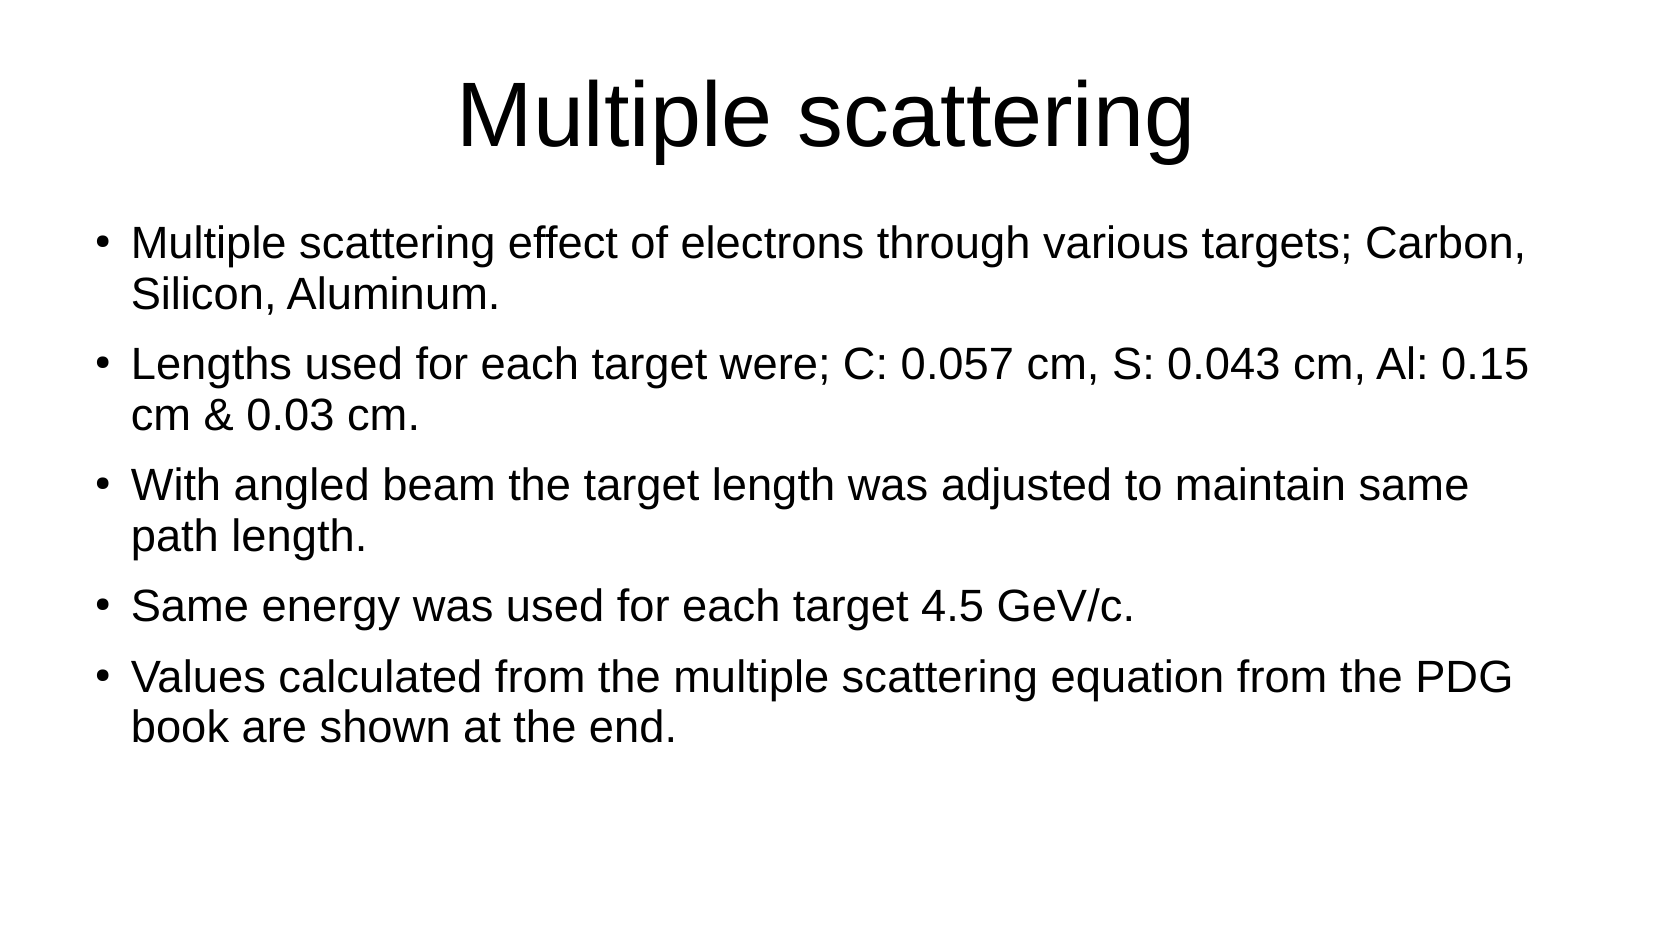

# Multiple scattering
Multiple scattering effect of electrons through various targets; Carbon, Silicon, Aluminum.
Lengths used for each target were; C: 0.057 cm, S: 0.043 cm, Al: 0.15 cm & 0.03 cm.
With angled beam the target length was adjusted to maintain same path length.
Same energy was used for each target 4.5 GeV/c.
Values calculated from the multiple scattering equation from the PDG book are shown at the end.